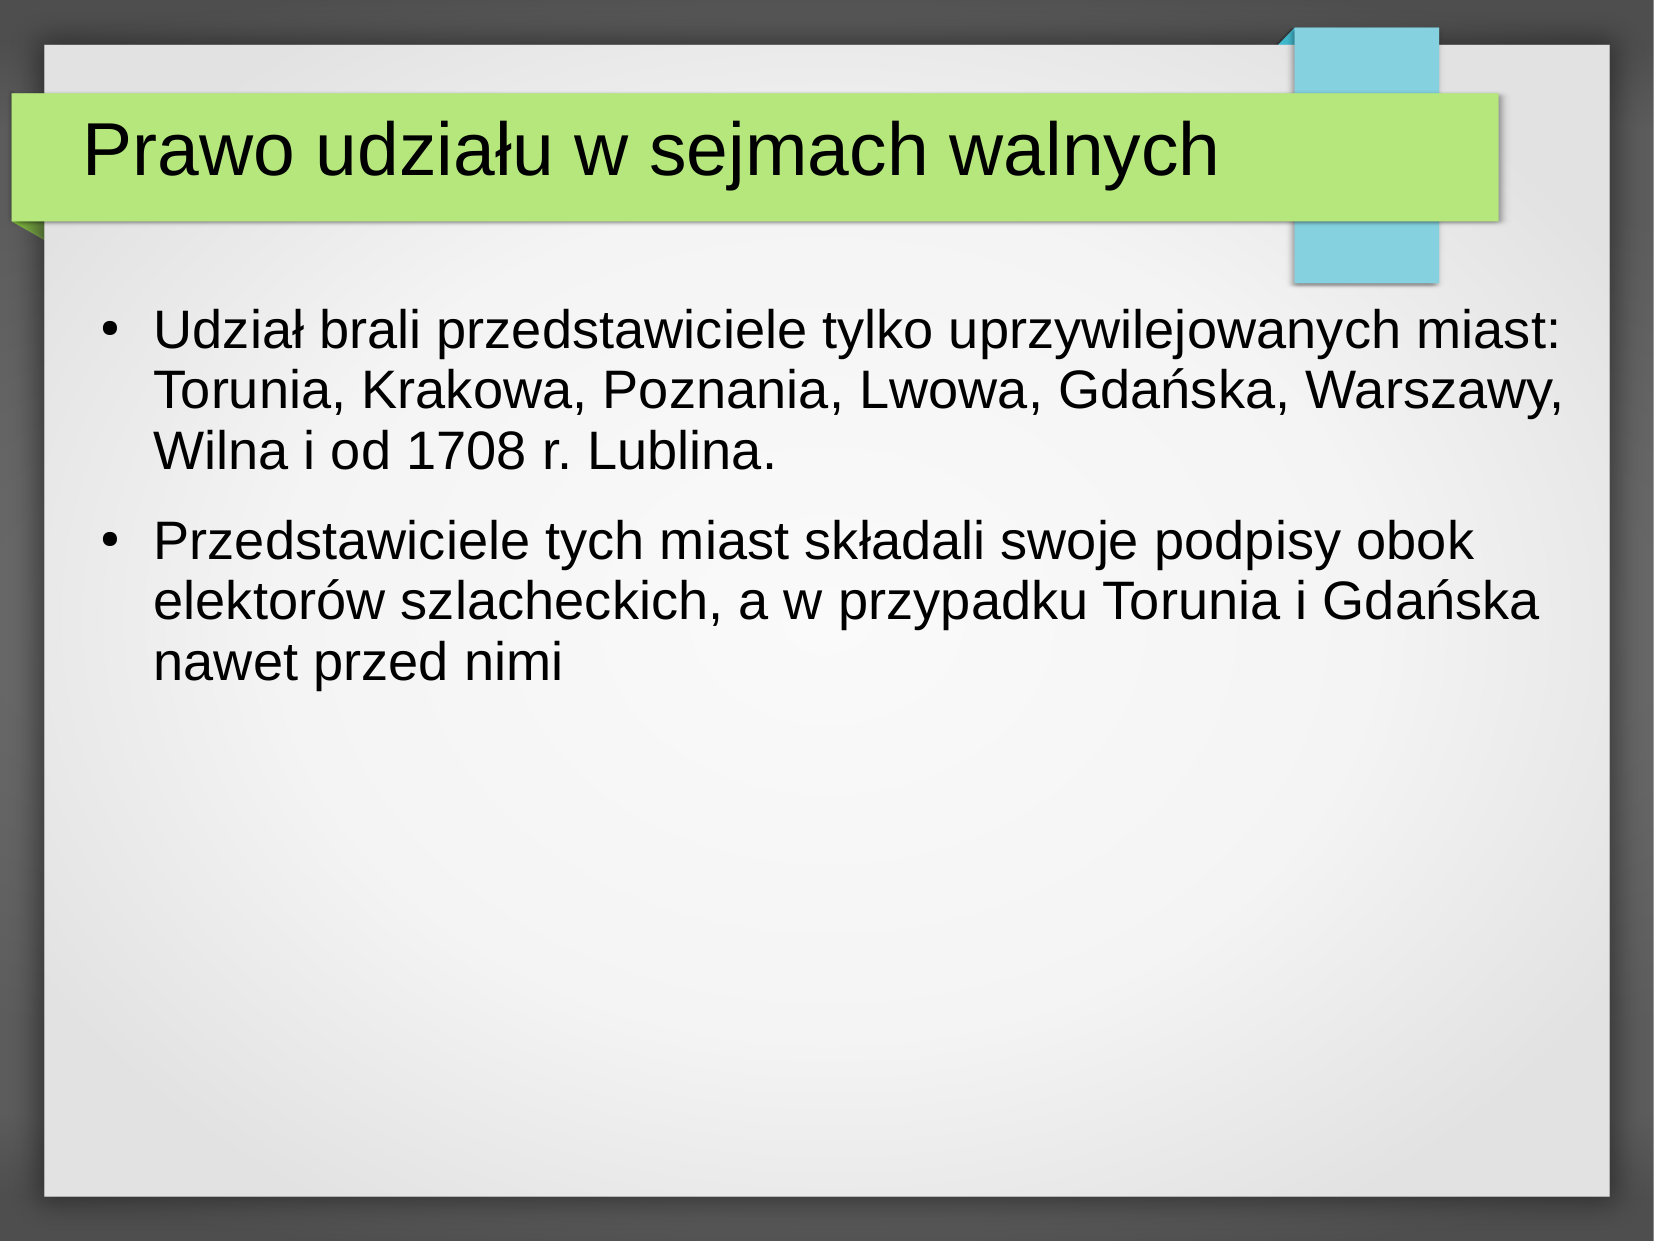

# Prawo udziału w sejmach walnych
Udział brali przedstawiciele tylko uprzywilejowanych miast: Torunia, Krakowa, Poznania, Lwowa, Gdańska, Warszawy, Wilna i od 1708 r. Lublina.
Przedstawiciele tych miast składali swoje podpisy obok elektorów szlacheckich, a w przypadku Torunia i Gdańska nawet przed nimi